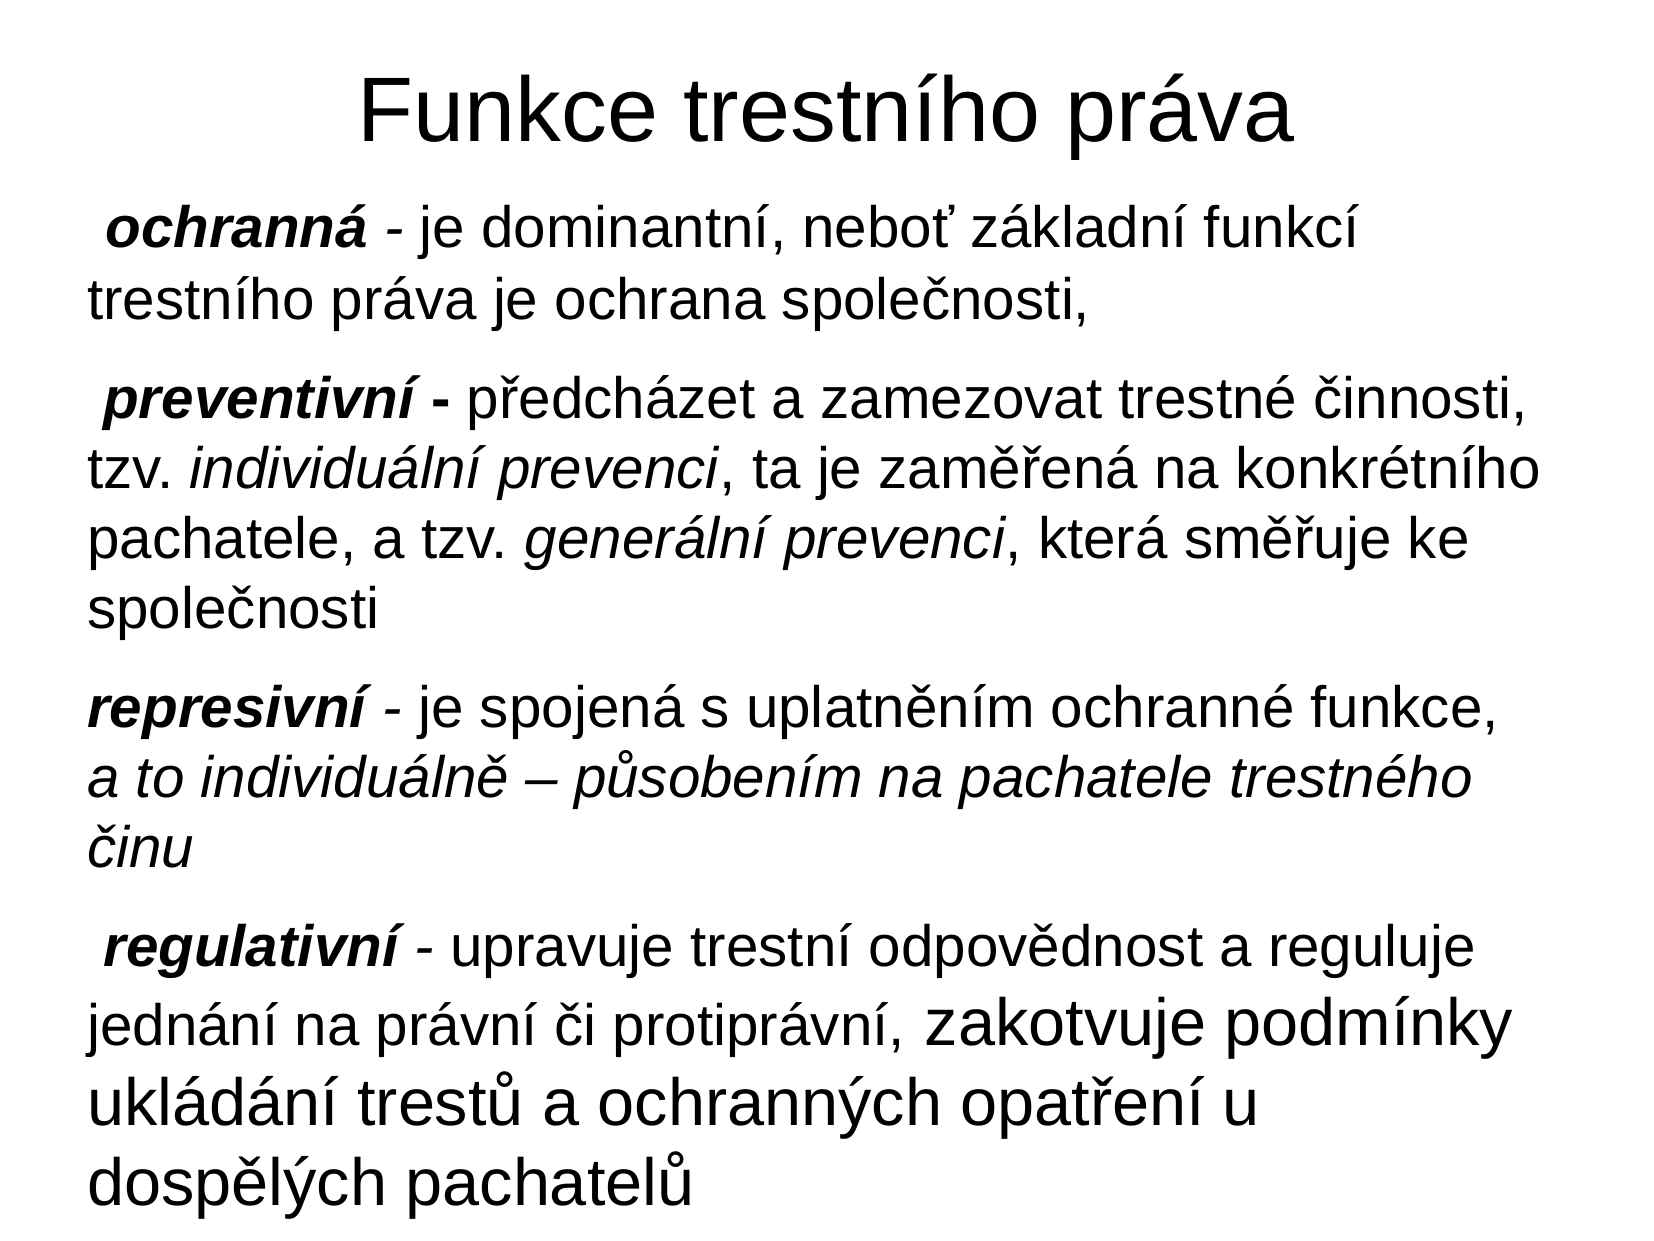

# Funkce trestního práva
 ochranná - je dominantní, neboť základní funkcí trestního práva je ochrana společnosti,
 preventivní - předcházet a zamezovat trestné činnosti, tzv. individuální prevenci, ta je zaměřená na konkrétního pachatele, a tzv. generální prevenci, která směřuje ke společnosti
represivní - je spojená s uplatněním ochranné funkce, a to individuálně – působením na pachatele trestného činu
 regulativní - upravuje trestní odpovědnost a reguluje jednání na právní či protiprávní, zakotvuje podmínky ukládání trestů a ochranných opatření u dospělých pachatelů